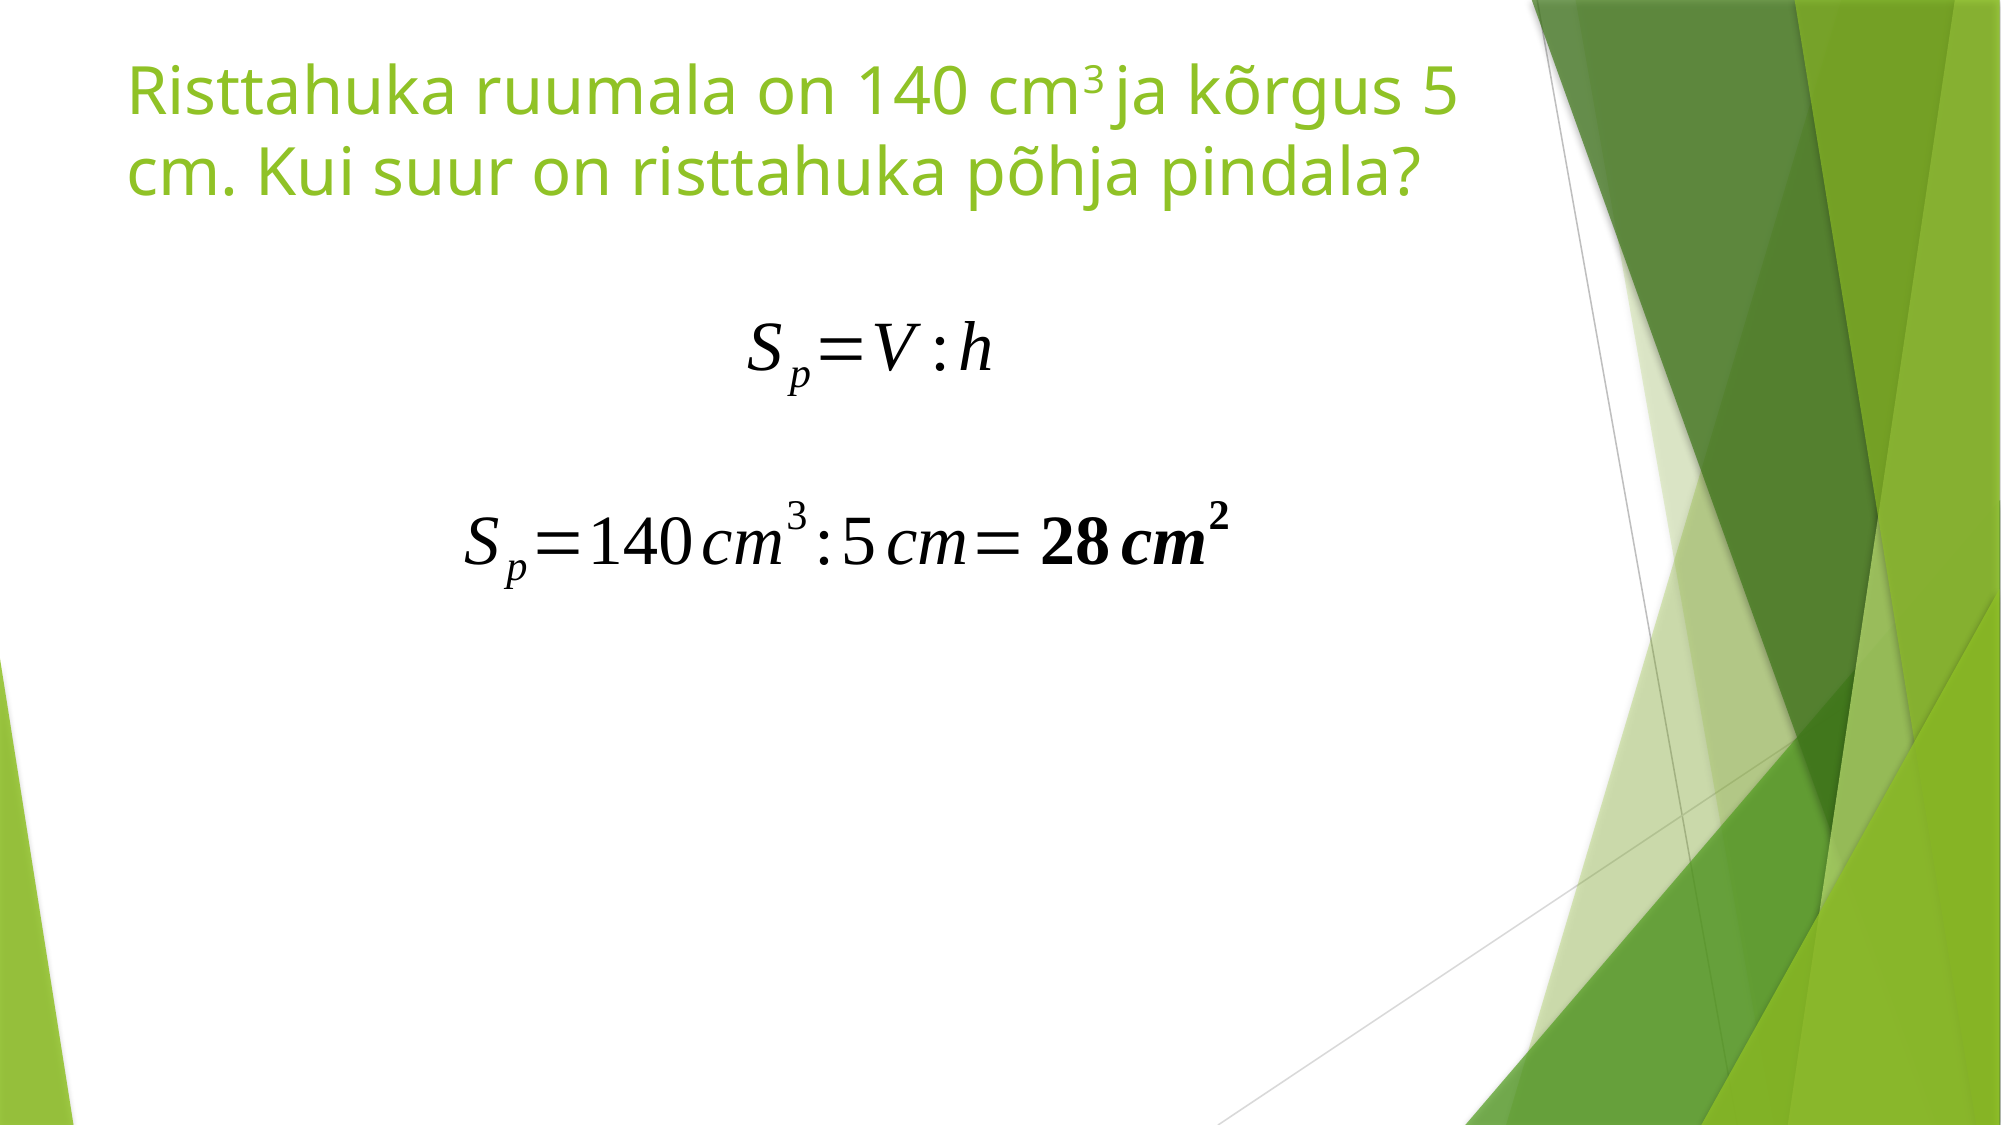

# Risttahuka ruumala on 140 cm3 ja kõrgus 5 cm. Kui suur on risttahuka põhja pindala?